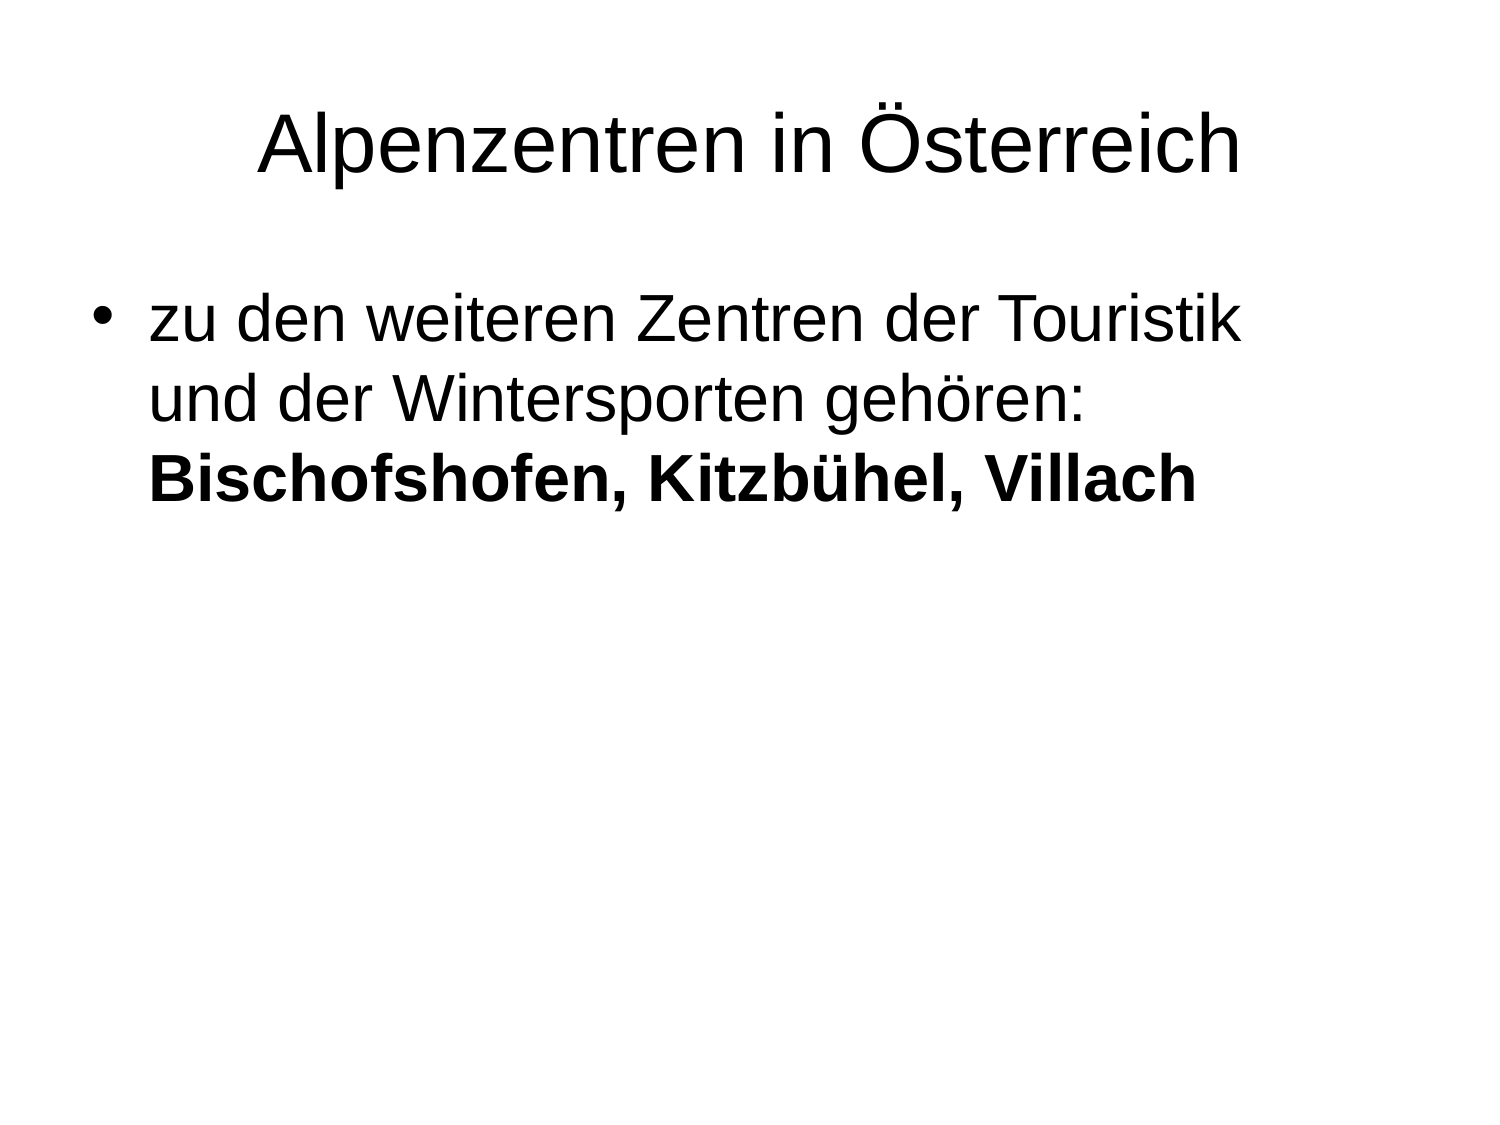

# Alpenzentren in Österreich
zu den weiteren Zentren der Touristik
und der Wintersporten gehören: Bischofshofen, Kitzbühel, Villach